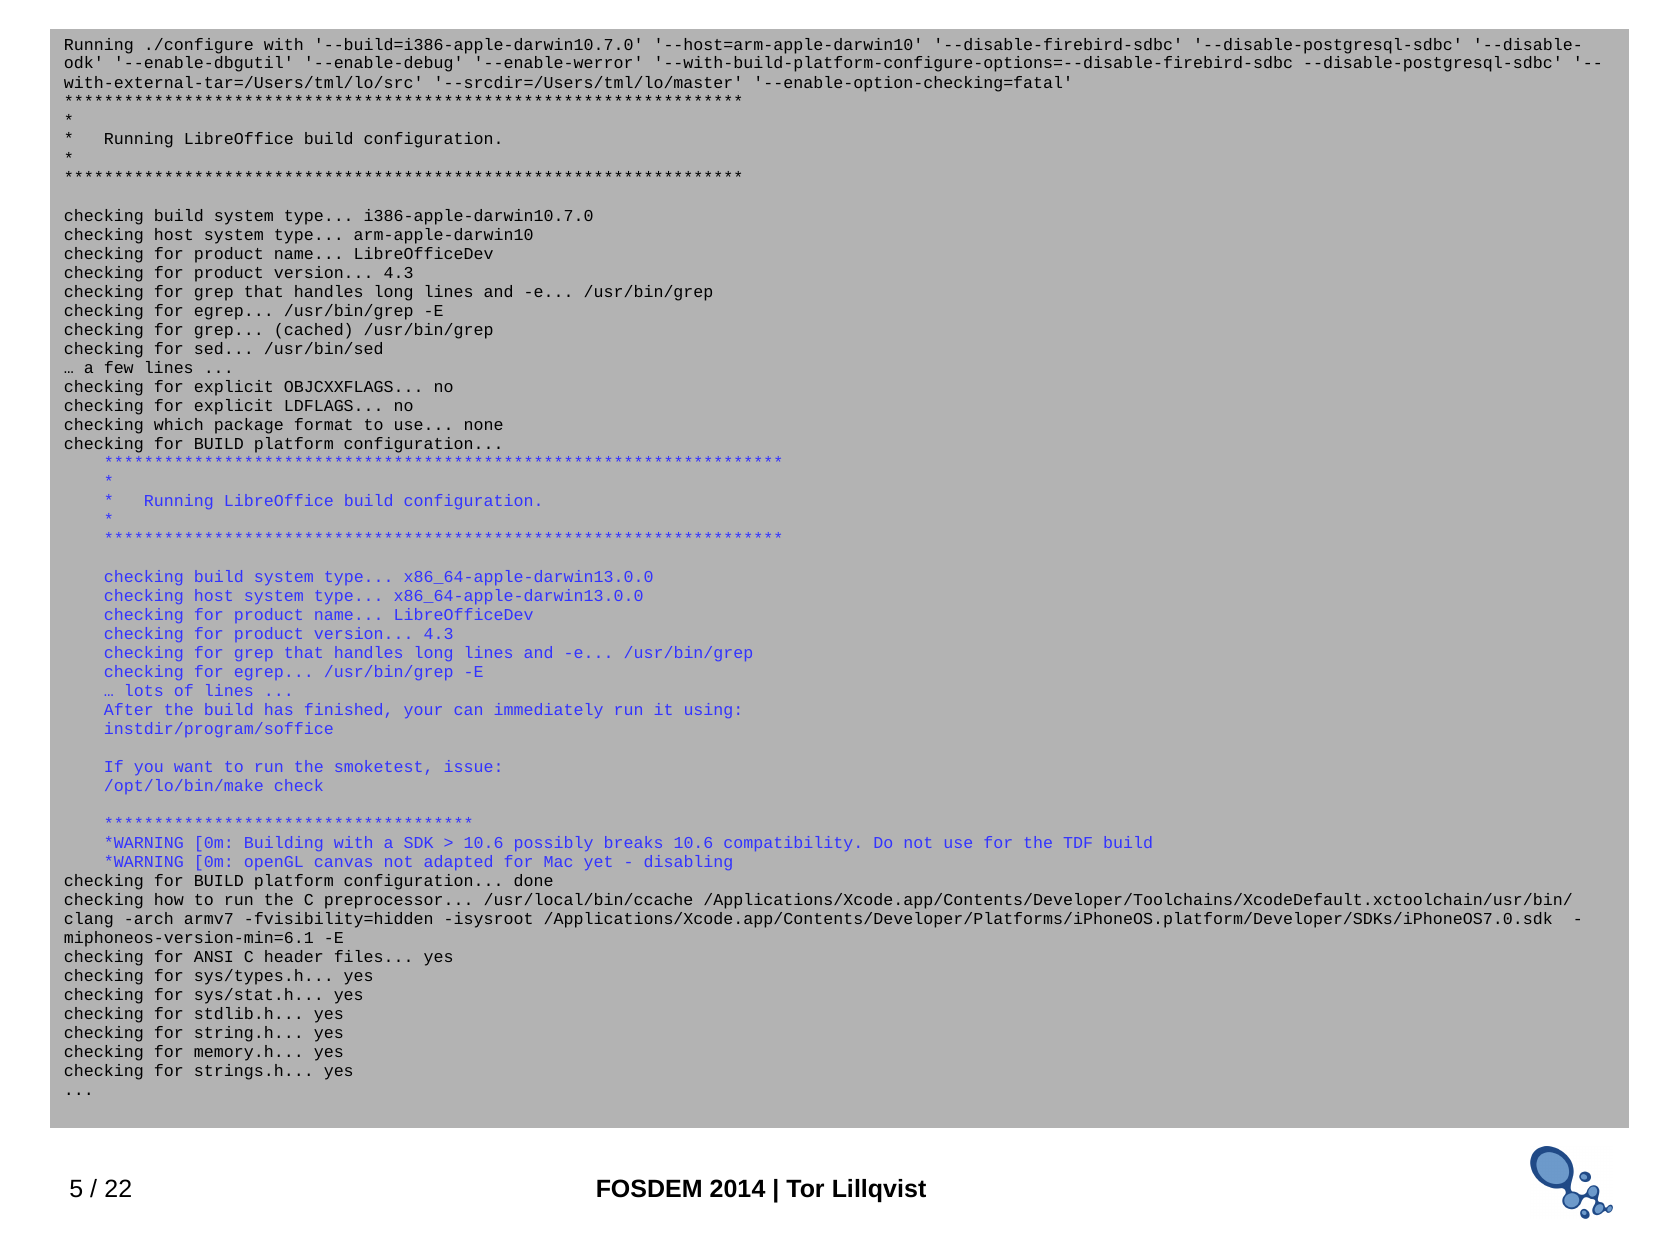

| Running ./configure with '--build=i386-apple-darwin10.7.0' '--host=arm-apple-darwin10' '--disable-firebird-sdbc' '--disable-postgresql-sdbc' '--disable-odk' '--enable-dbgutil' '--enable-debug' '--enable-werror' '--with-build-platform-configure-options=--disable-firebird-sdbc --disable-postgresql-sdbc' '--with-external-tar=/Users/tml/lo/src' '--srcdir=/Users/tml/lo/master' '--enable-option-checking=fatal' \*\*\*\*\*\*\*\*\*\*\*\*\*\*\*\*\*\*\*\*\*\*\*\*\*\*\*\*\*\*\*\*\*\*\*\*\*\*\*\*\*\*\*\*\*\*\*\*\*\*\*\*\*\*\*\*\*\*\*\*\*\*\*\*\*\*\*\* \* \* Running LibreOffice build configuration. \* \*\*\*\*\*\*\*\*\*\*\*\*\*\*\*\*\*\*\*\*\*\*\*\*\*\*\*\*\*\*\*\*\*\*\*\*\*\*\*\*\*\*\*\*\*\*\*\*\*\*\*\*\*\*\*\*\*\*\*\*\*\*\*\*\*\*\*\* checking build system type... i386-apple-darwin10.7.0 checking host system type... arm-apple-darwin10 checking for product name... LibreOfficeDev checking for product version... 4.3 checking for grep that handles long lines and -e... /usr/bin/grep checking for egrep... /usr/bin/grep -E checking for grep... (cached) /usr/bin/grep checking for sed... /usr/bin/sed … a few lines ... checking for explicit OBJCXXFLAGS... no checking for explicit LDFLAGS... no checking which package format to use... none checking for BUILD platform configuration... \*\*\*\*\*\*\*\*\*\*\*\*\*\*\*\*\*\*\*\*\*\*\*\*\*\*\*\*\*\*\*\*\*\*\*\*\*\*\*\*\*\*\*\*\*\*\*\*\*\*\*\*\*\*\*\*\*\*\*\*\*\*\*\*\*\*\*\* \* \* Running LibreOffice build configuration. \* \*\*\*\*\*\*\*\*\*\*\*\*\*\*\*\*\*\*\*\*\*\*\*\*\*\*\*\*\*\*\*\*\*\*\*\*\*\*\*\*\*\*\*\*\*\*\*\*\*\*\*\*\*\*\*\*\*\*\*\*\*\*\*\*\*\*\*\* checking build system type... x86\_64-apple-darwin13.0.0 checking host system type... x86\_64-apple-darwin13.0.0 checking for product name... LibreOfficeDev checking for product version... 4.3 checking for grep that handles long lines and -e... /usr/bin/grep checking for egrep... /usr/bin/grep -E … lots of lines ... After the build has finished, your can immediately run it using: instdir/program/soffice If you want to run the smoketest, issue: /opt/lo/bin/make check \*\*\*\*\*\*\*\*\*\*\*\*\*\*\*\*\*\*\*\*\*\*\*\*\*\*\*\*\*\*\*\*\*\*\*\*\* \*WARNING [0m: Building with a SDK > 10.6 possibly breaks 10.6 compatibility. Do not use for the TDF build \*WARNING [0m: openGL canvas not adapted for Mac yet - disabling checking for BUILD platform configuration... done checking how to run the C preprocessor... /usr/local/bin/ccache /Applications/Xcode.app/Contents/Developer/Toolchains/XcodeDefault.xctoolchain/usr/bin/clang -arch armv7 -fvisibility=hidden -isysroot /Applications/Xcode.app/Contents/Developer/Platforms/iPhoneOS.platform/Developer/SDKs/iPhoneOS7.0.sdk -miphoneos-version-min=6.1 -E checking for ANSI C header files... yes checking for sys/types.h... yes checking for sys/stat.h... yes checking for stdlib.h... yes checking for string.h... yes checking for memory.h... yes checking for strings.h... yes ... |
| --- |